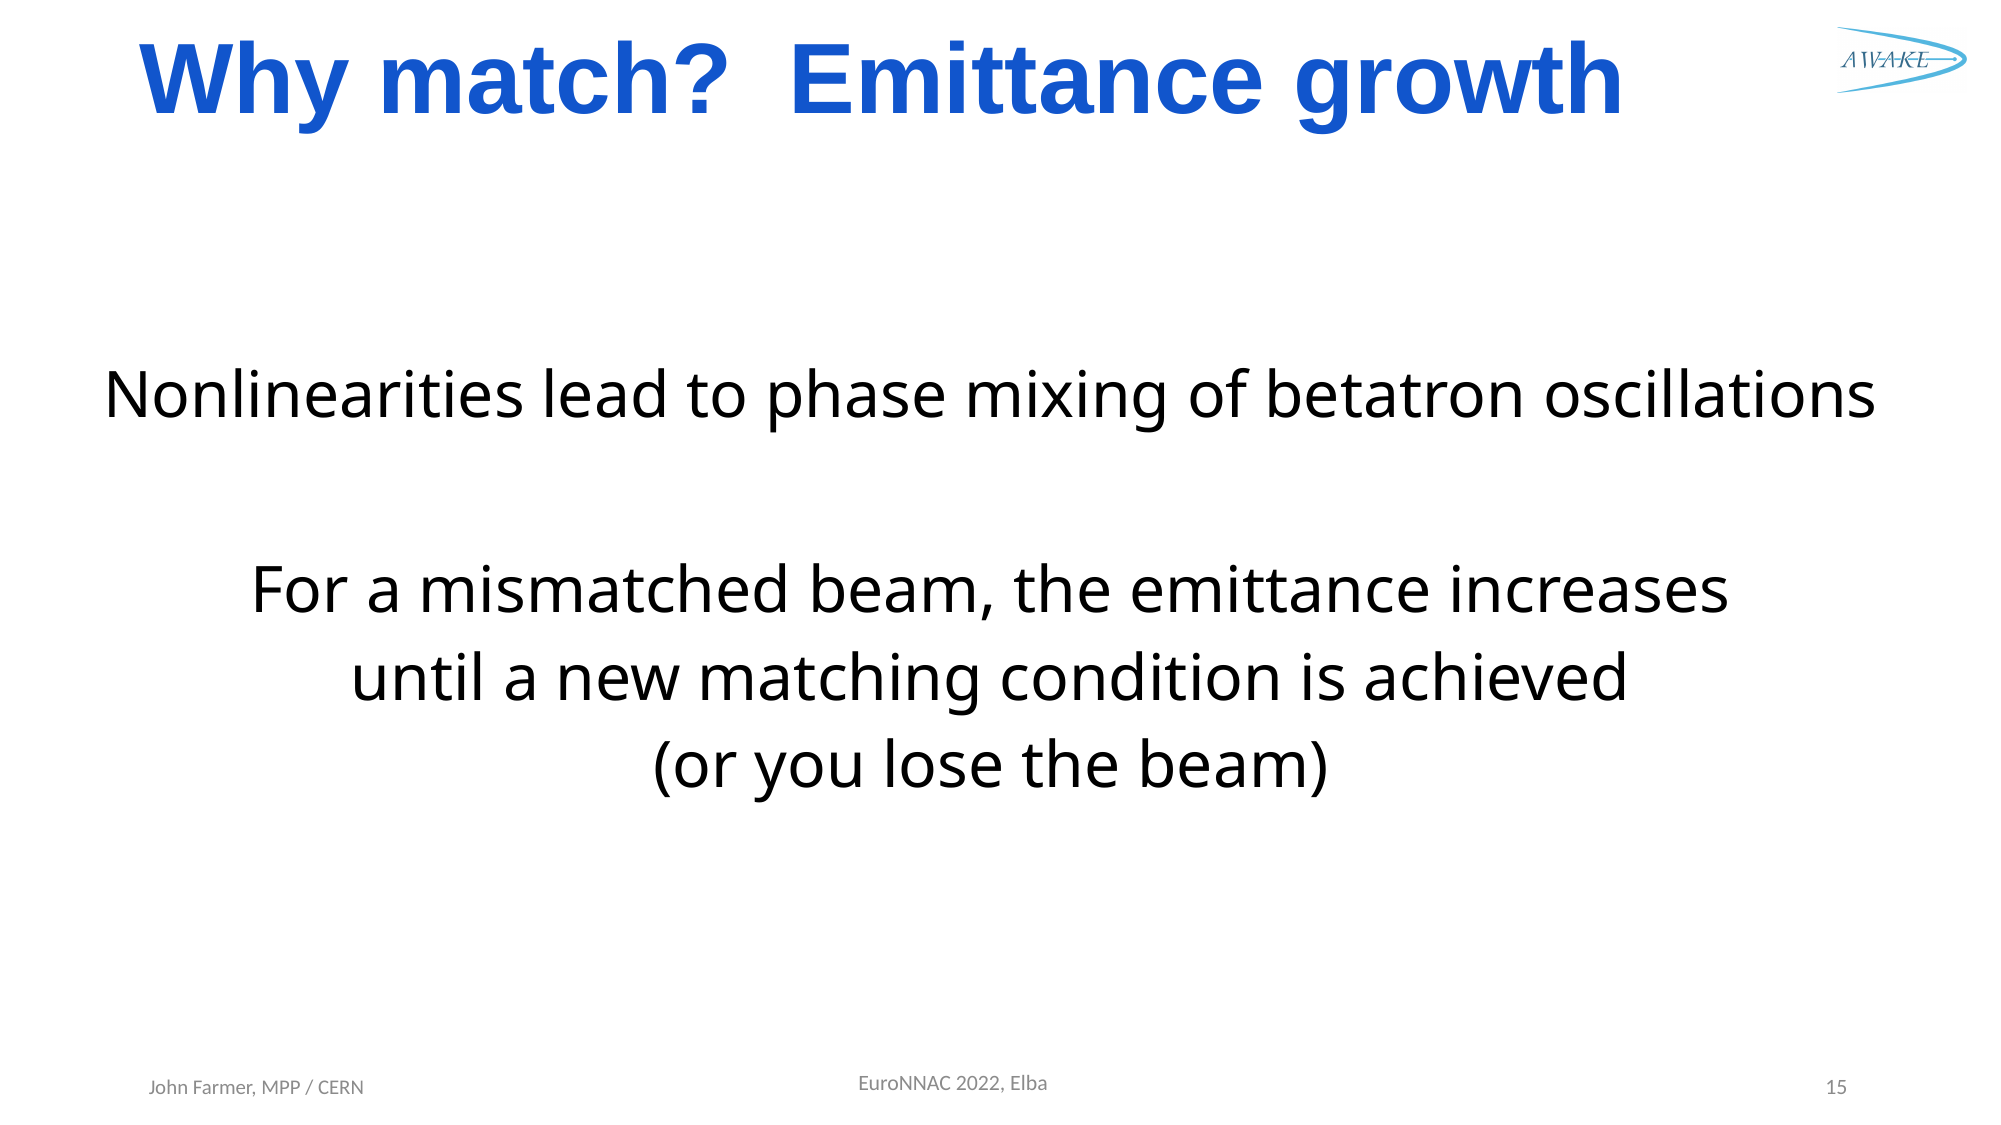

# Why match? Emittance growth
Nonlinearities lead to phase mixing of betatron oscillations
For a mismatched beam, the emittance increases
until a new matching condition is achieved
(or you lose the beam)
15